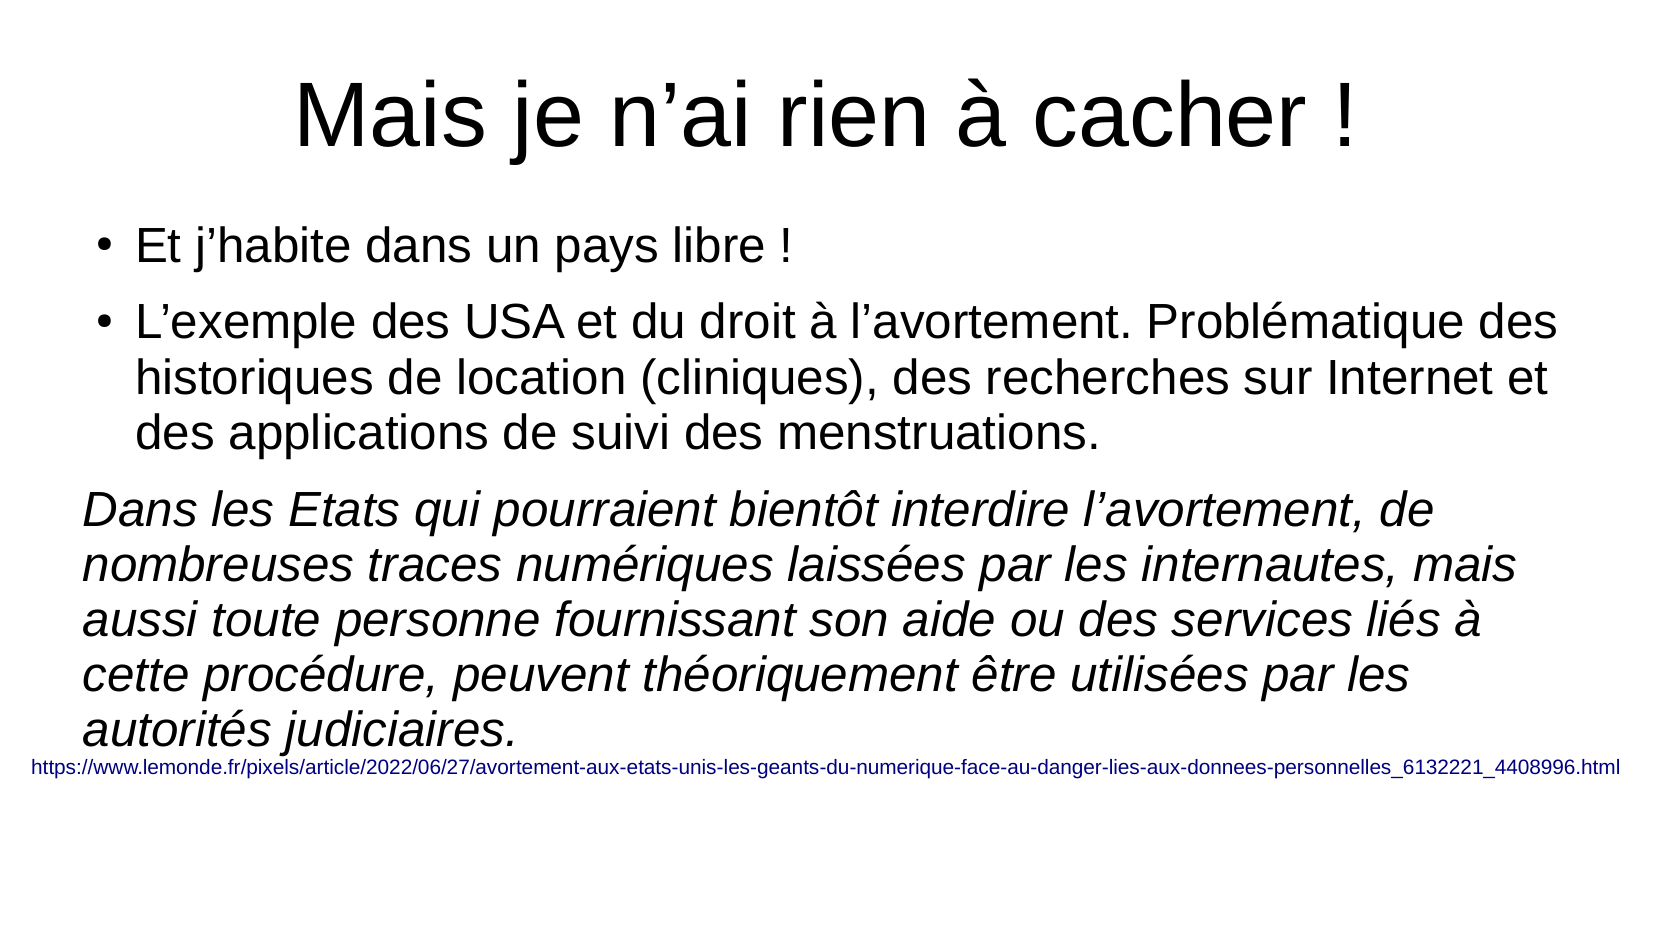

# Mais je n’ai rien à cacher !
Et j’habite dans un pays libre !
L’exemple des USA et du droit à l’avortement. Problématique des historiques de location (cliniques), des recherches sur Internet et des applications de suivi des menstruations.
Dans les Etats qui pourraient bientôt interdire l’avortement, de nombreuses traces numériques laissées par les internautes, mais aussi toute personne fournissant son aide ou des services liés à cette procédure, peuvent théoriquement être utilisées par les autorités judiciaires.
https://www.lemonde.fr/pixels/article/2022/06/27/avortement-aux-etats-unis-les-geants-du-numerique-face-au-danger-lies-aux-donnees-personnelles_6132221_4408996.html